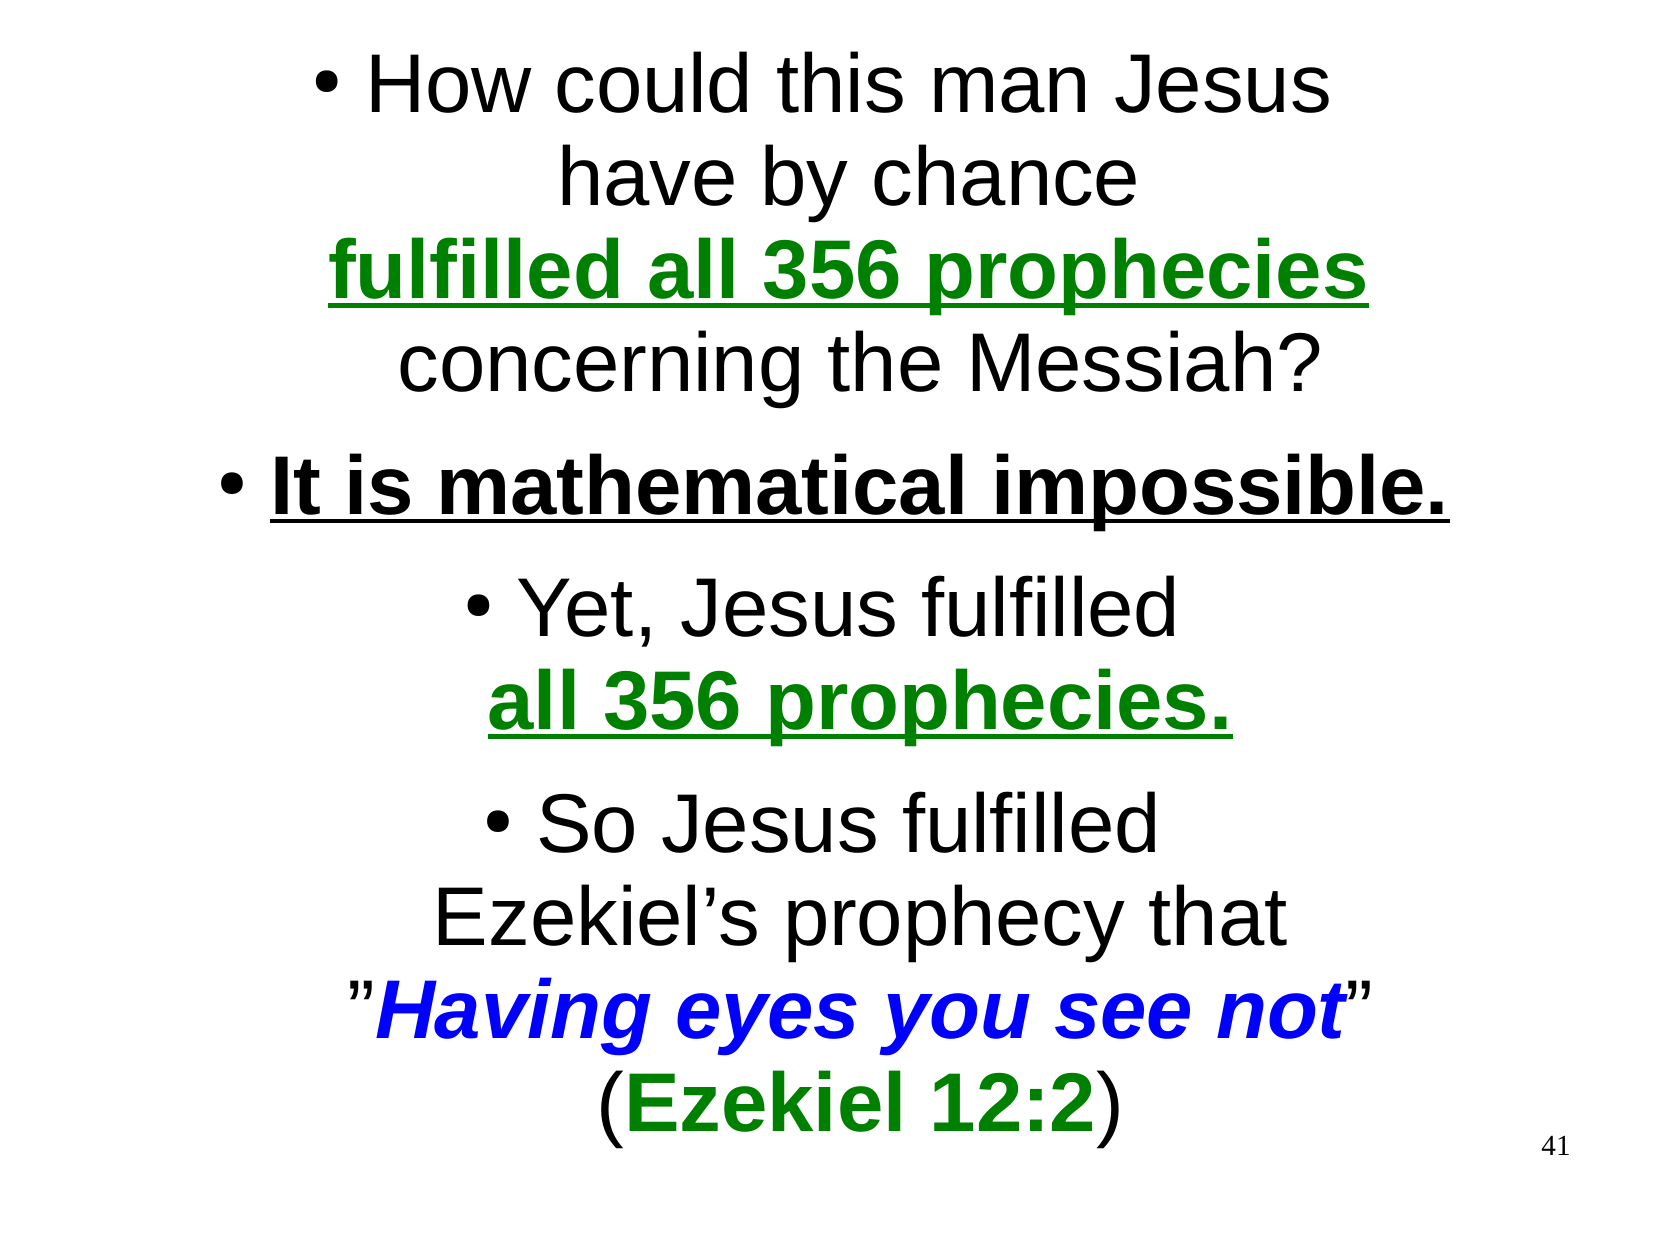

# How could this man Jesus have by chance fulfilled all 356 prophecies concerning the Messiah?
It is mathematical impossible.
Yet, Jesus fulfilled
all 356 prophecies.
So Jesus fulfilled
Ezekiel’s prophecy that
”Having eyes you see not”
(Ezekiel 12:2)
41